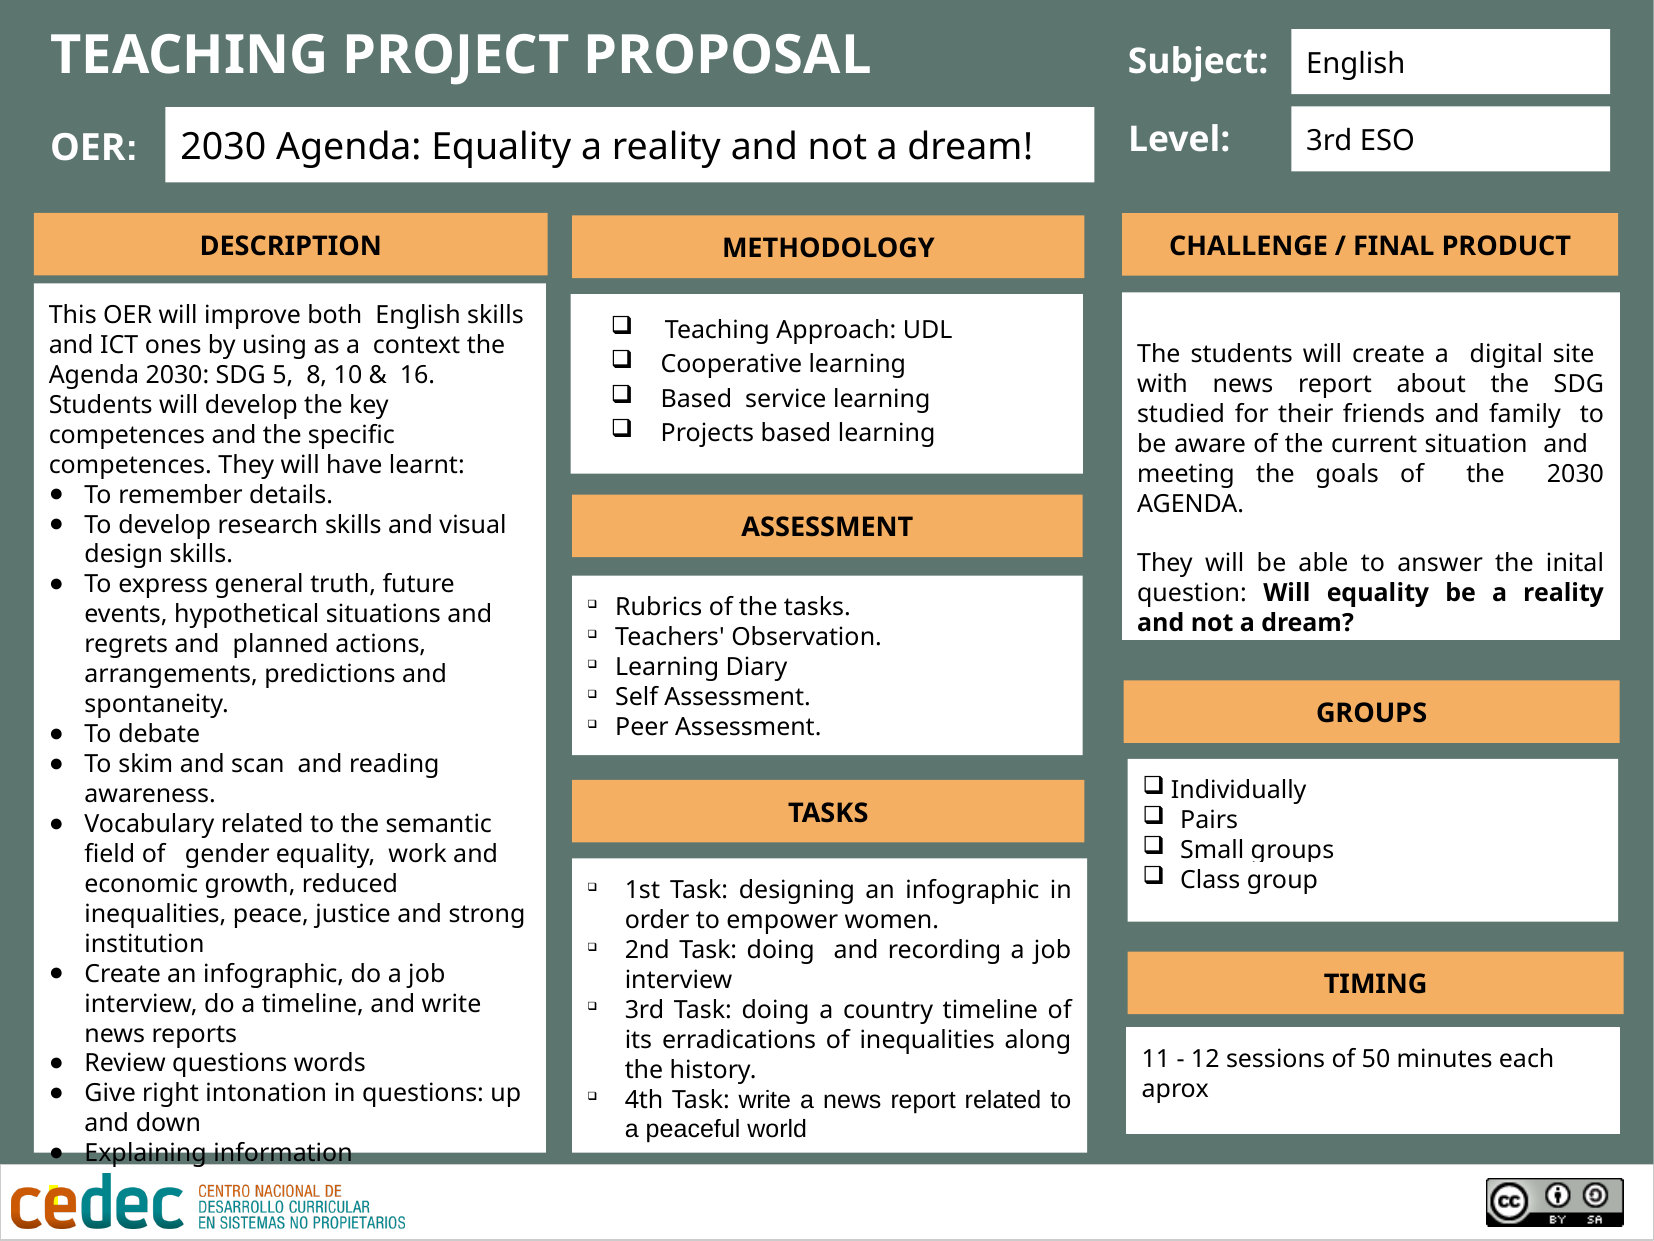

TEACHING PROJECT PROPOSAL
English
Subject:
3rd ESO
2030 Agenda: Equality a reality and not a dream!
Level:
OER:
DESCRIPTION
CHALLENGE / FINAL PRODUCT
METHODOLOGY
This OER will improve both English skills and ICT ones by using as a  context the Agenda 2030: SDG 5, 8, 10 & 16.
Students will develop the key competences and the specific competences. They will have learnt:
To remember details.
To develop research skills and visual design skills.
To express general truth, future events, hypothetical situations and regrets and planned actions, arrangements, predictions and spontaneity.
To debate
To skim and scan and reading awareness.
Vocabulary related to the semantic field of   gender equality,  work and economic growth, reduced inequalities, peace, justice and strong institution
Create an infographic, do a job interview, do a timeline, and write news reports
Review questions words
Give right intonation in questions: up and down
Explaining information
-
The students will create a digital site with news report about the SDG studied for their friends and family to be aware of the current situation and meeting the goals of the 2030 AGENDA.
They will be able to answer the inital question: Will equality be a reality and not a dream?
 Teaching Approach: UDL
Cooperative learning
Based service learning
Projects based learning
ASSESSMENT
Rubrics of the tasks.
Teachers' Observation.
Learning Diary
Self Assessment.
Peer Assessment.
GROUPS
Individually
Pairs
Small groups
Class group
TASKS
1st Task: designing an infographic in order to empower women.
2nd Task: doing and recording a job interview
3rd Task: doing a country timeline of its erradications of inequalities along the history.
4th Task: write a news report related to a peaceful world
TIMING
11 - 12 sessions of 50 minutes each aprox